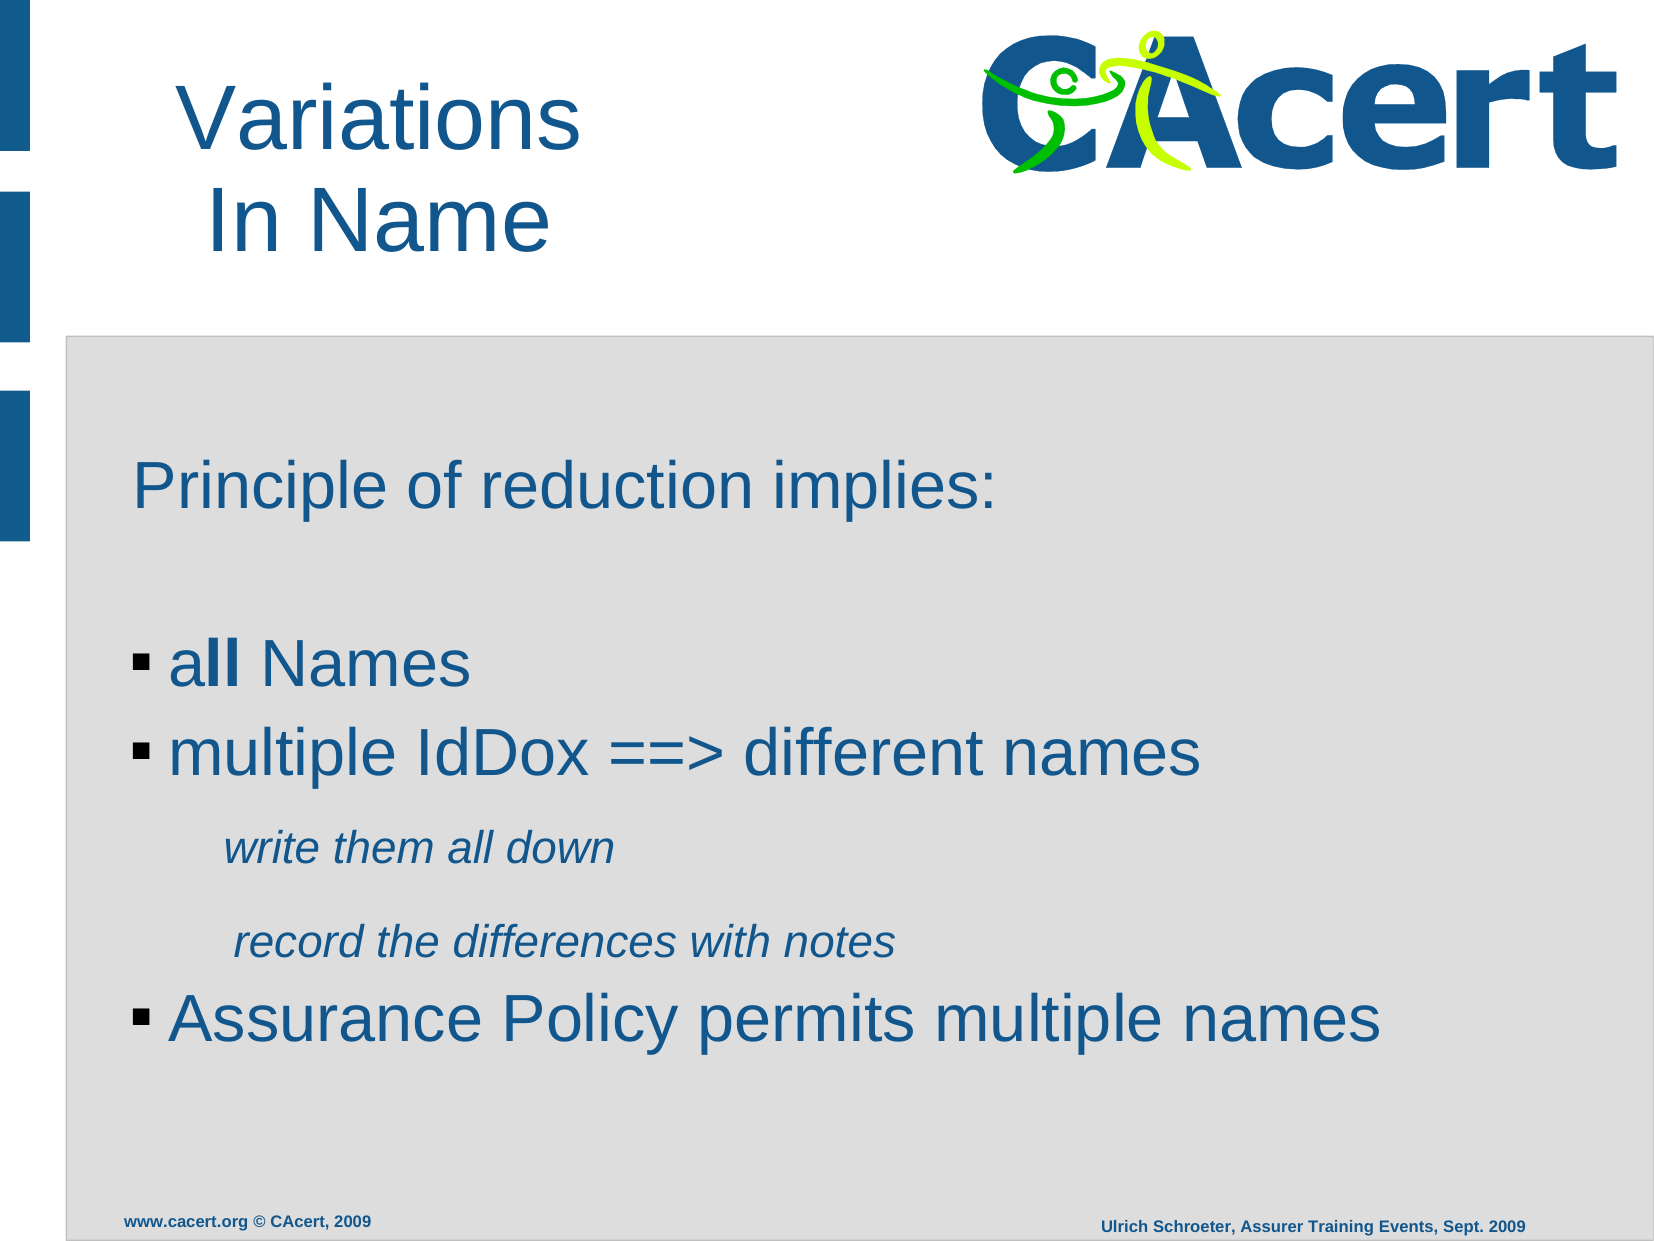

Variations
In Name
Principle of reduction implies:
 all Names
 multiple IdDox ==> different names
 write them all down
 record the differences with notes
 Assurance Policy permits multiple names